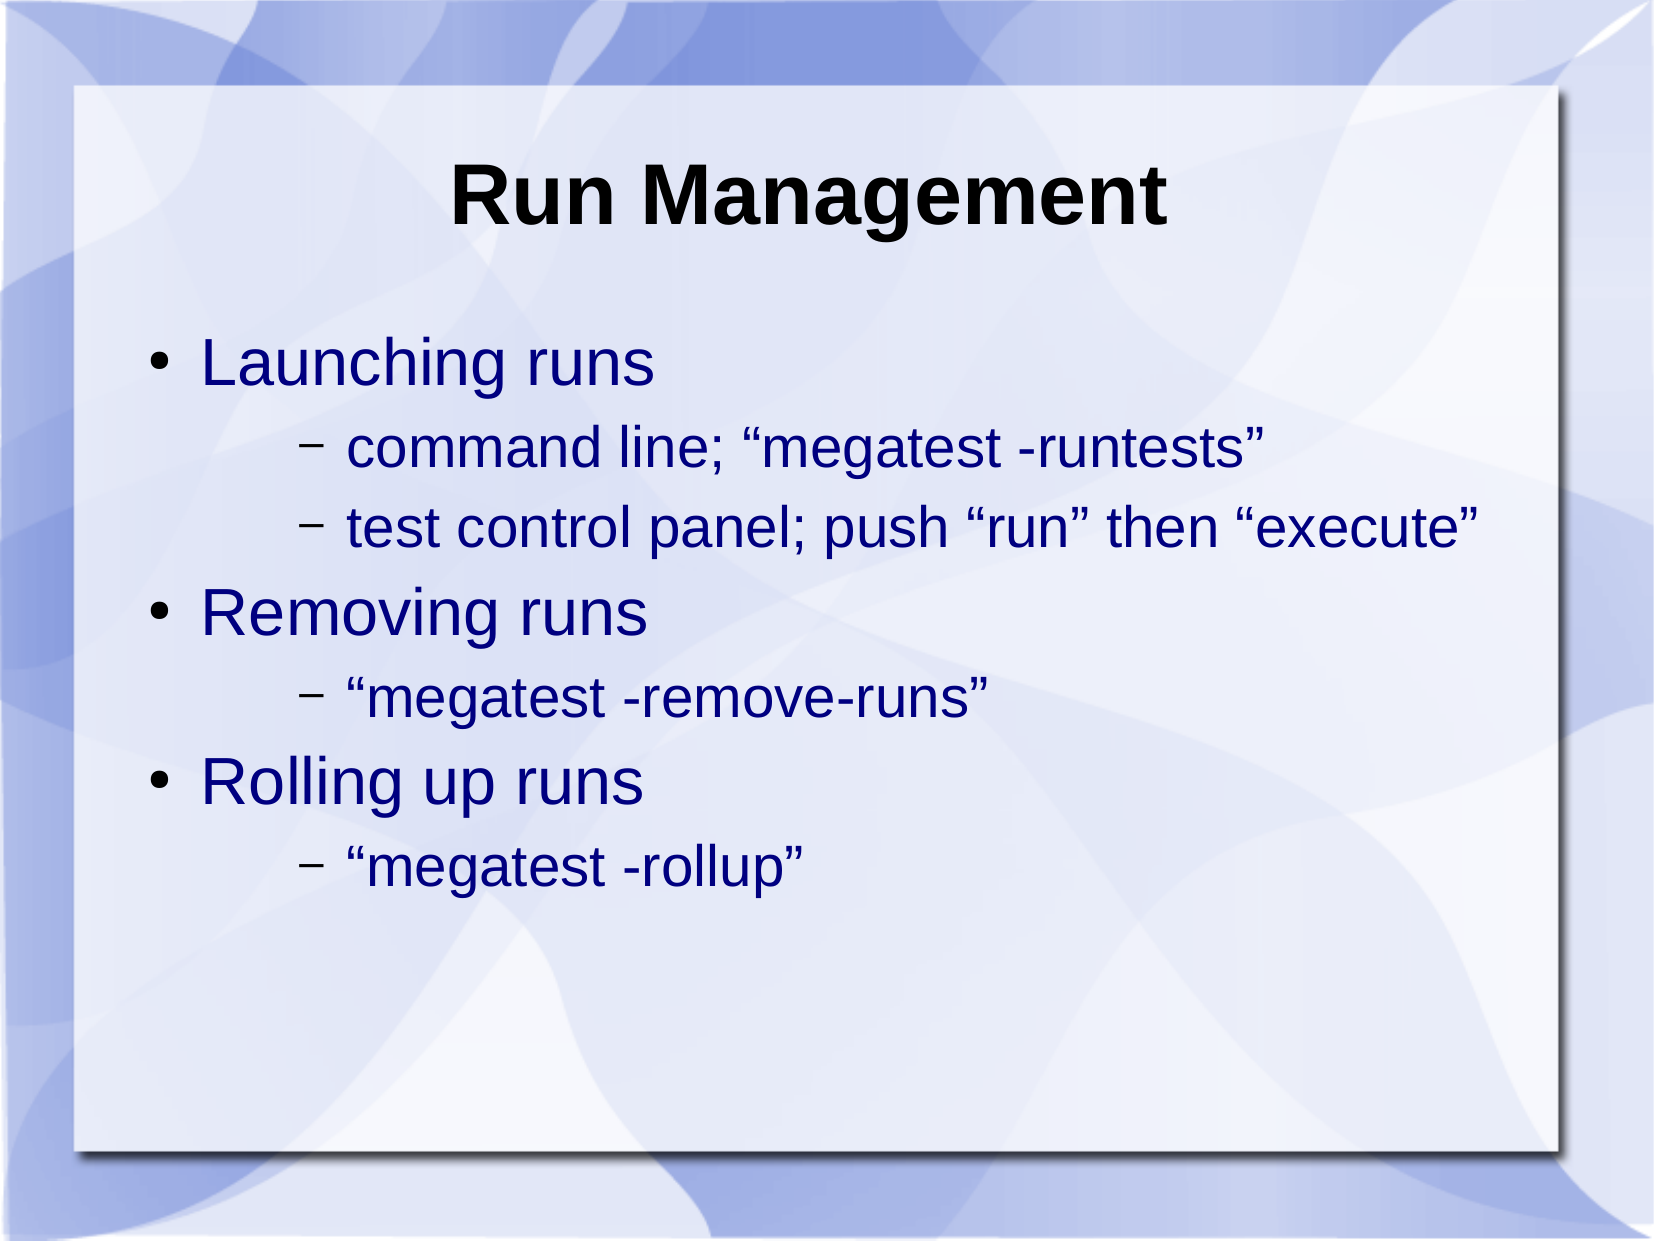

# Run Management
Launching runs
command line; “megatest -runtests”
test control panel; push “run” then “execute”
Removing runs
“megatest -remove-runs”
Rolling up runs
“megatest -rollup”